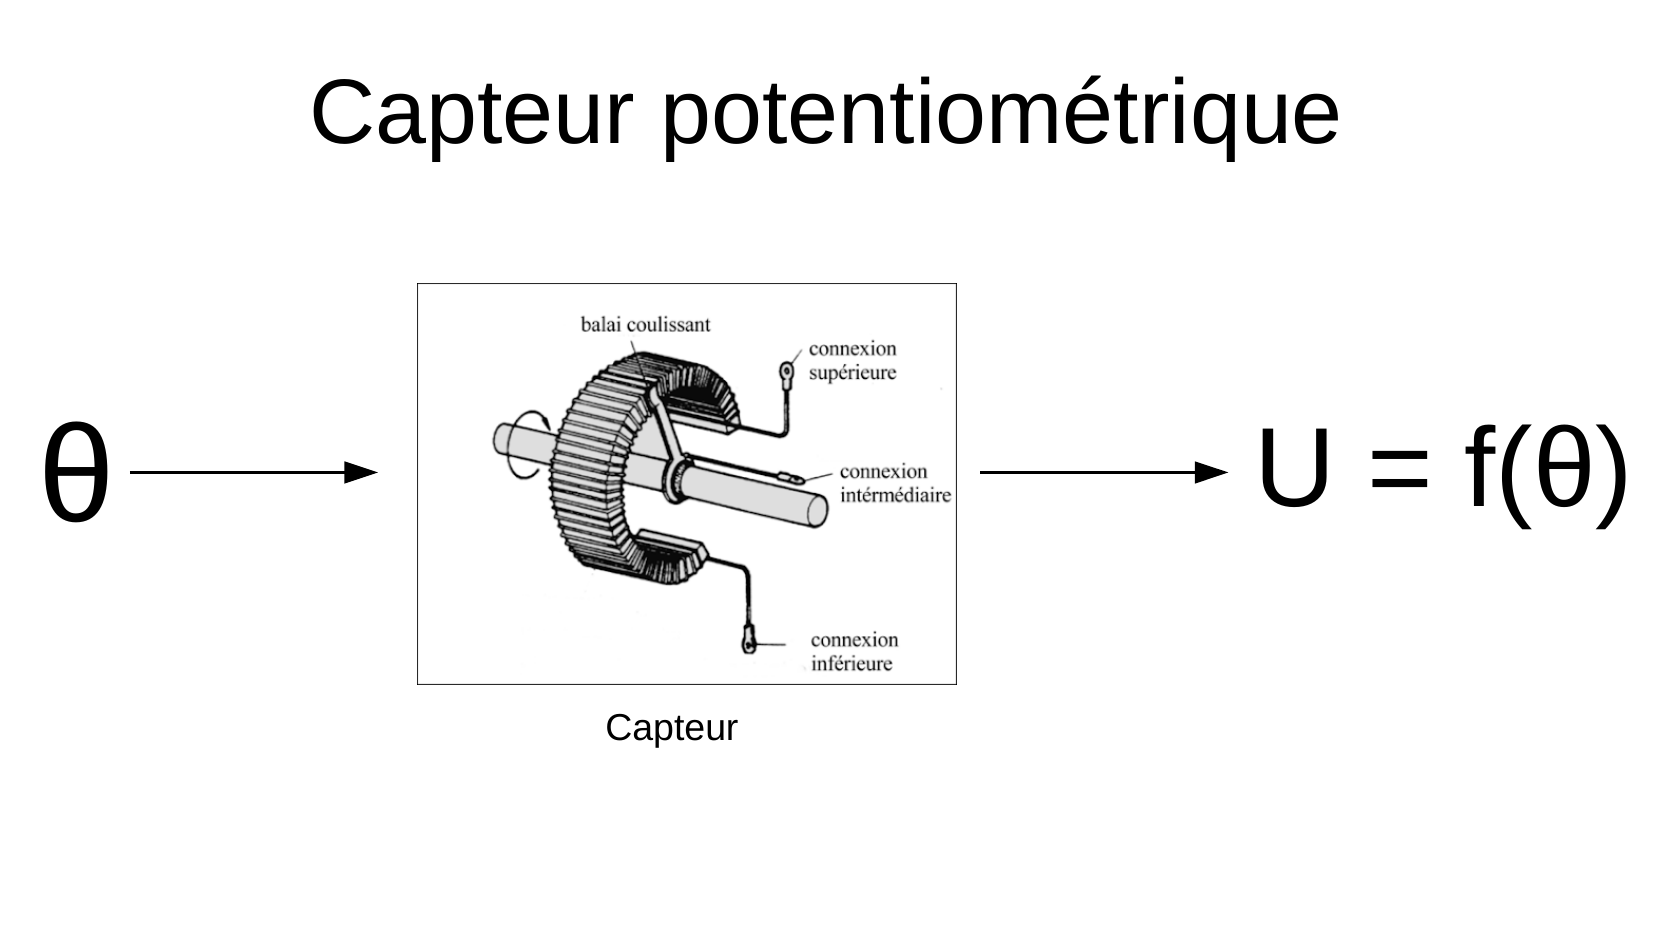

# Capteur potentiométrique
θ
U = f(θ)
Capteur